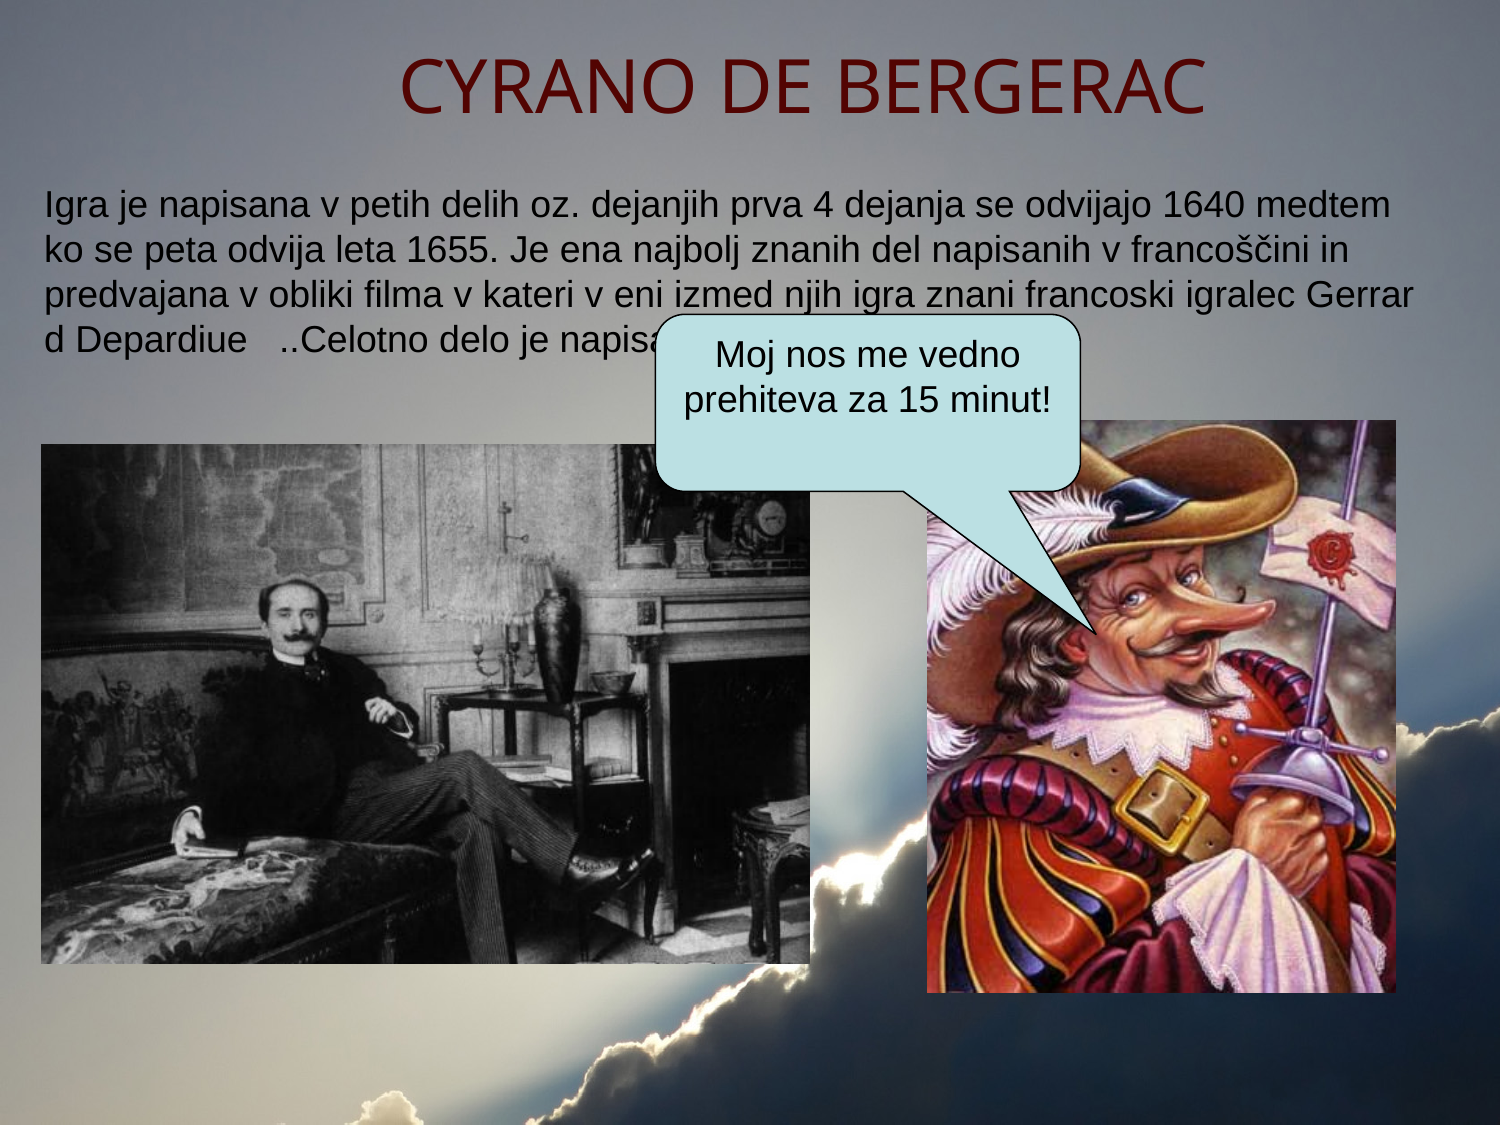

CYRANO DE BERGERAC
Igra je napisana v petih delih oz. dejanjih prva 4 dejanja se odvijajo 1640 medtem ko se peta odvija leta 1655. Je ena najbolj znanih del napisanih v francoščini in predvajana v obliki filma v kateri v eni izmed njih igra znani francoski igralec Gerrar d Depardiue   ..Celotno delo je napisano v verzu.
Moj nos me vedno prehiteva za 15 minut!